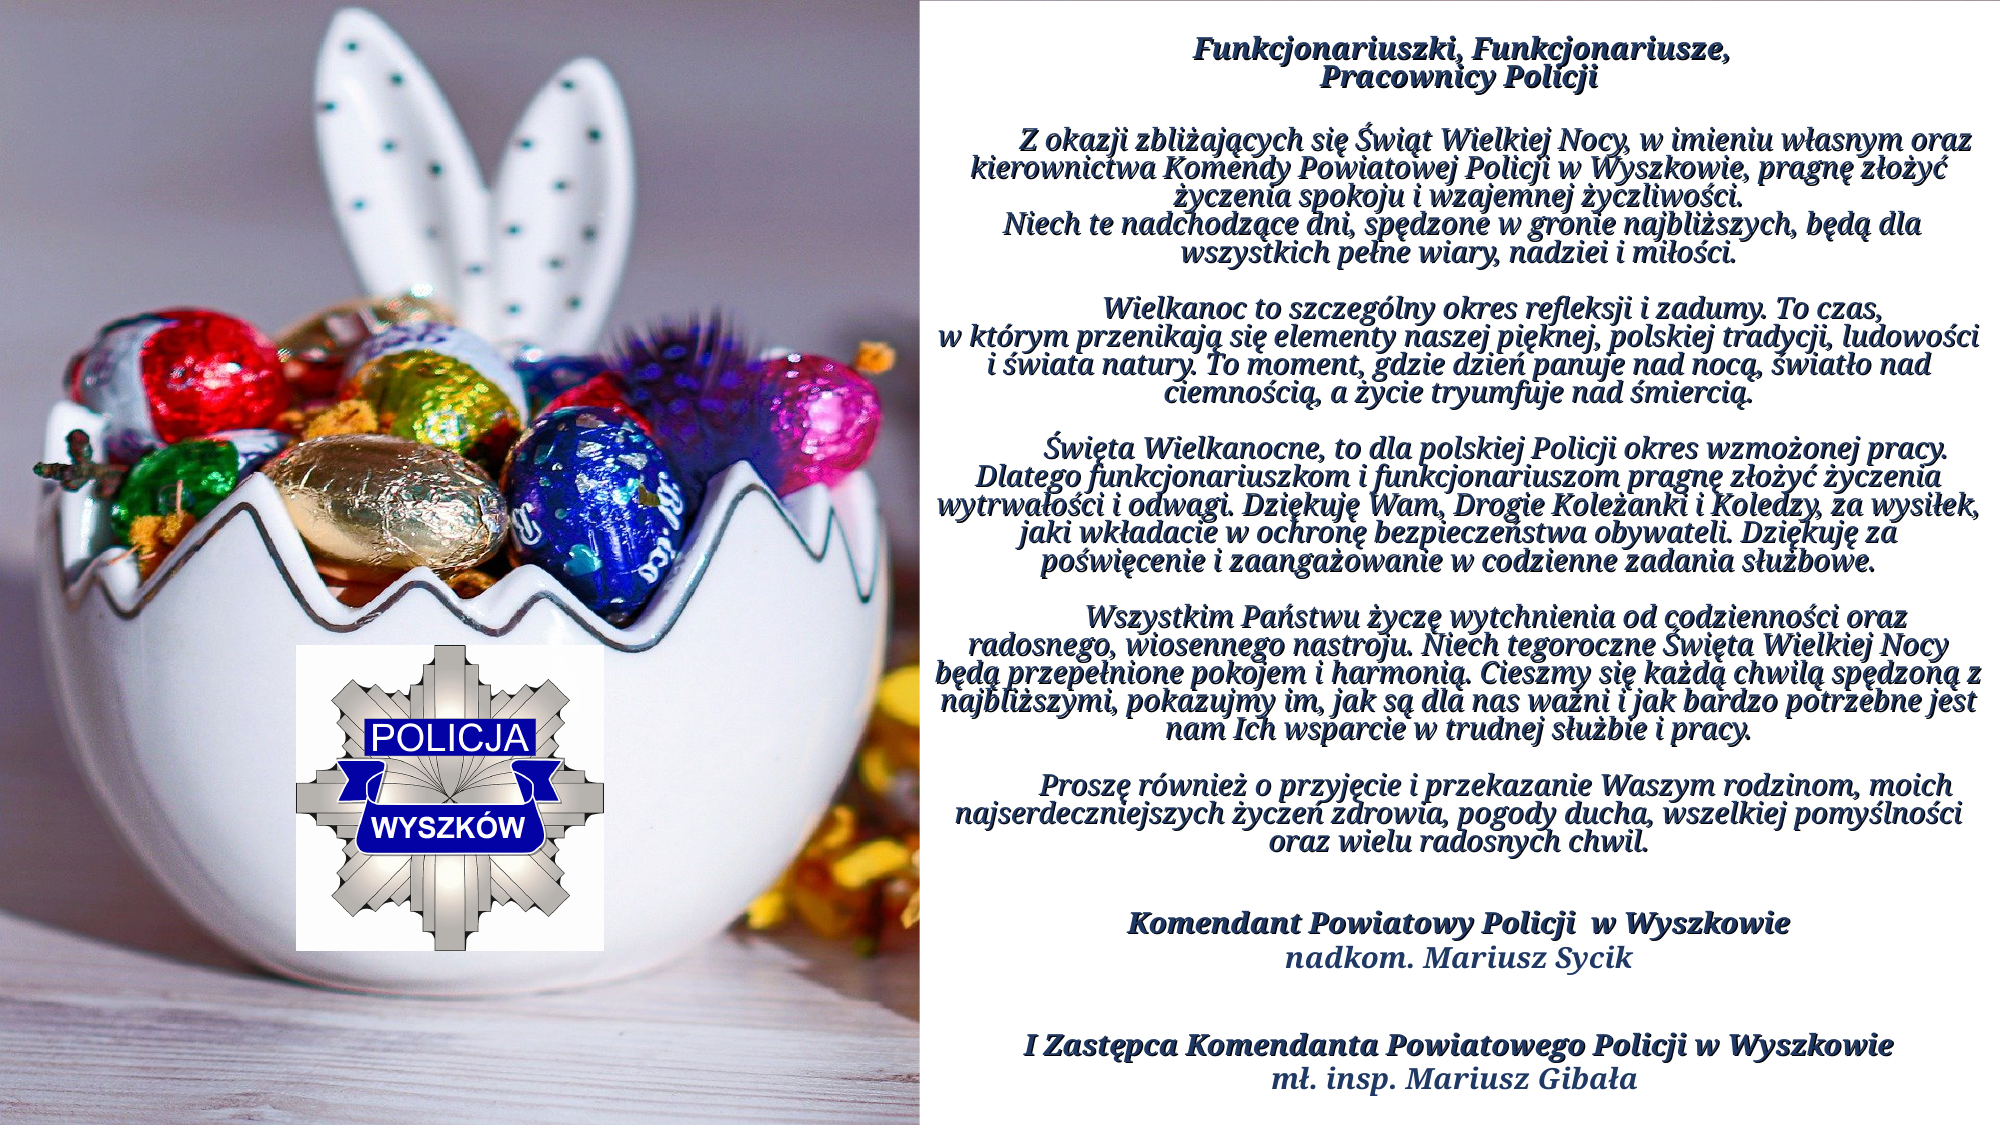

Funkcjonariuszki, Funkcjonariusze,
Pracownicy Policji
 	Z okazji zbliżających się Świąt Wielkiej Nocy, w imieniu własnym oraz kierownictwa Komendy Powiatowej Policji w Wyszkowie, pragnę złożyć życzenia spokoju i wzajemnej życzliwości.
 Niech te nadchodzące dni, spędzone w gronie najbliższych, będą dla wszystkich pełne wiary, nadziei i miłości.
 	Wielkanoc to szczególny okres refleksji i zadumy. To czas,
w którym przenikają się elementy naszej pięknej, polskiej tradycji, ludowości i świata natury. To moment, gdzie dzień panuje nad nocą, światło nad ciemnością, a życie tryumfuje nad śmiercią.
 	Święta Wielkanocne, to dla polskiej Policji okres wzmożonej pracy. Dlatego funkcjonariuszkom i funkcjonariuszom pragnę złożyć życzenia wytrwałości i odwagi. Dziękuję Wam, Drogie Koleżanki i Koledzy, za wysiłek, jaki wkładacie w ochronę bezpieczeństwa obywateli. Dziękuję za poświęcenie i zaangażowanie w codzienne zadania służbowe.
 	Wszystkim Państwu życzę wytchnienia od codzienności oraz radosnego, wiosennego nastroju. Niech tegoroczne Święta Wielkiej Nocy będą przepełnione pokojem i harmonią. Cieszmy się każdą chwilą spędzoną z najbliższymi, pokazujmy im, jak są dla nas ważni i jak bardzo potrzebne jest nam Ich wsparcie w trudnej służbie i pracy.
 	Proszę również o przyjęcie i przekazanie Waszym rodzinom, moich najserdeczniejszych życzeń zdrowia, pogody ducha, wszelkiej pomyślności oraz wielu radosnych chwil.
Komendant Powiatowy Policji w Wyszkowie
nadkom. Mariusz Sycik
I Zastępca Komendanta Powiatowego Policji w Wyszkowie
mł. insp. Mariusz Gibała